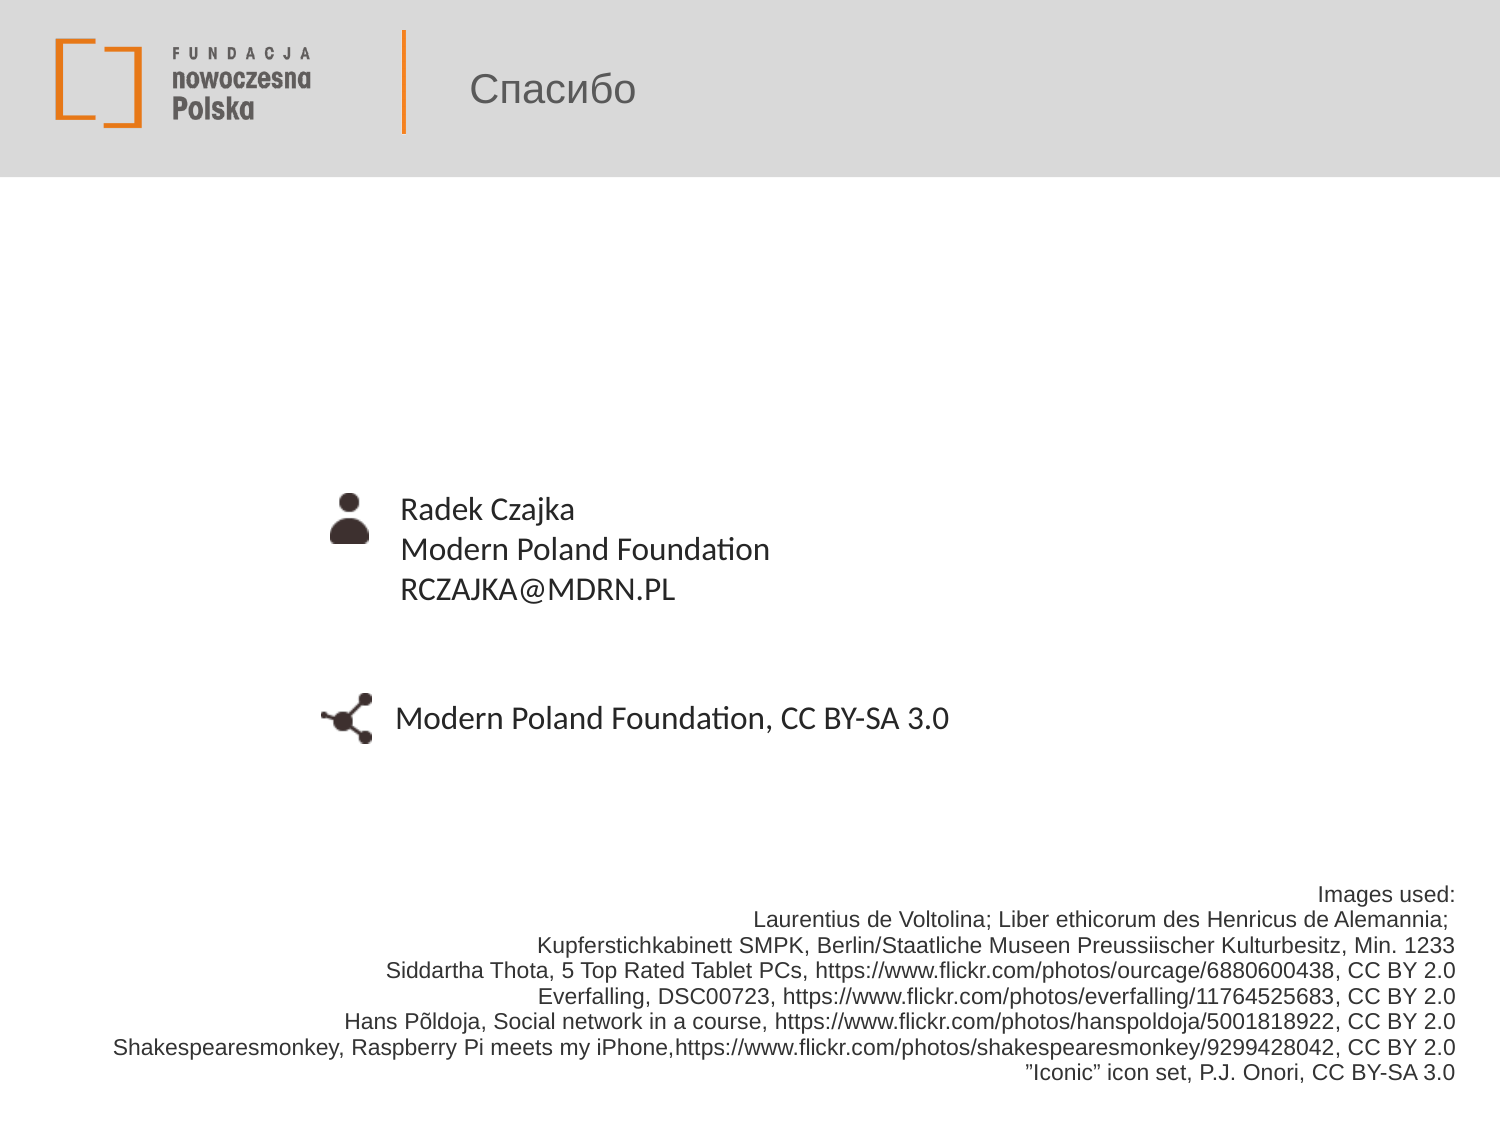

Спасибо
Radek Czajka
Modern Poland Foundation
RCZAJKA@MDRN.PL
Modern Poland Foundation, CC BY-SA 3.0
Images used:
Laurentius de Voltolina; Liber ethicorum des Henricus de Alemannia;
Kupferstichkabinett SMPK, Berlin/Staatliche Museen Preussiischer Kulturbesitz, Min. 1233
Siddartha Thota, 5 Top Rated Tablet PCs, https://www.flickr.com/photos/ourcage/6880600438, CC BY 2.0
Everfalling, DSC00723, https://www.flickr.com/photos/everfalling/11764525683, CC BY 2.0
Hans Põldoja, Social network in a course, https://www.flickr.com/photos/hanspoldoja/5001818922, CC BY 2.0
Shakespearesmonkey, Raspberry Pi meets my iPhone,https://www.flickr.com/photos/shakespearesmonkey/9299428042, CC BY 2.0
 ”Iconic” icon set, P.J. Onori, CC BY-SA 3.0